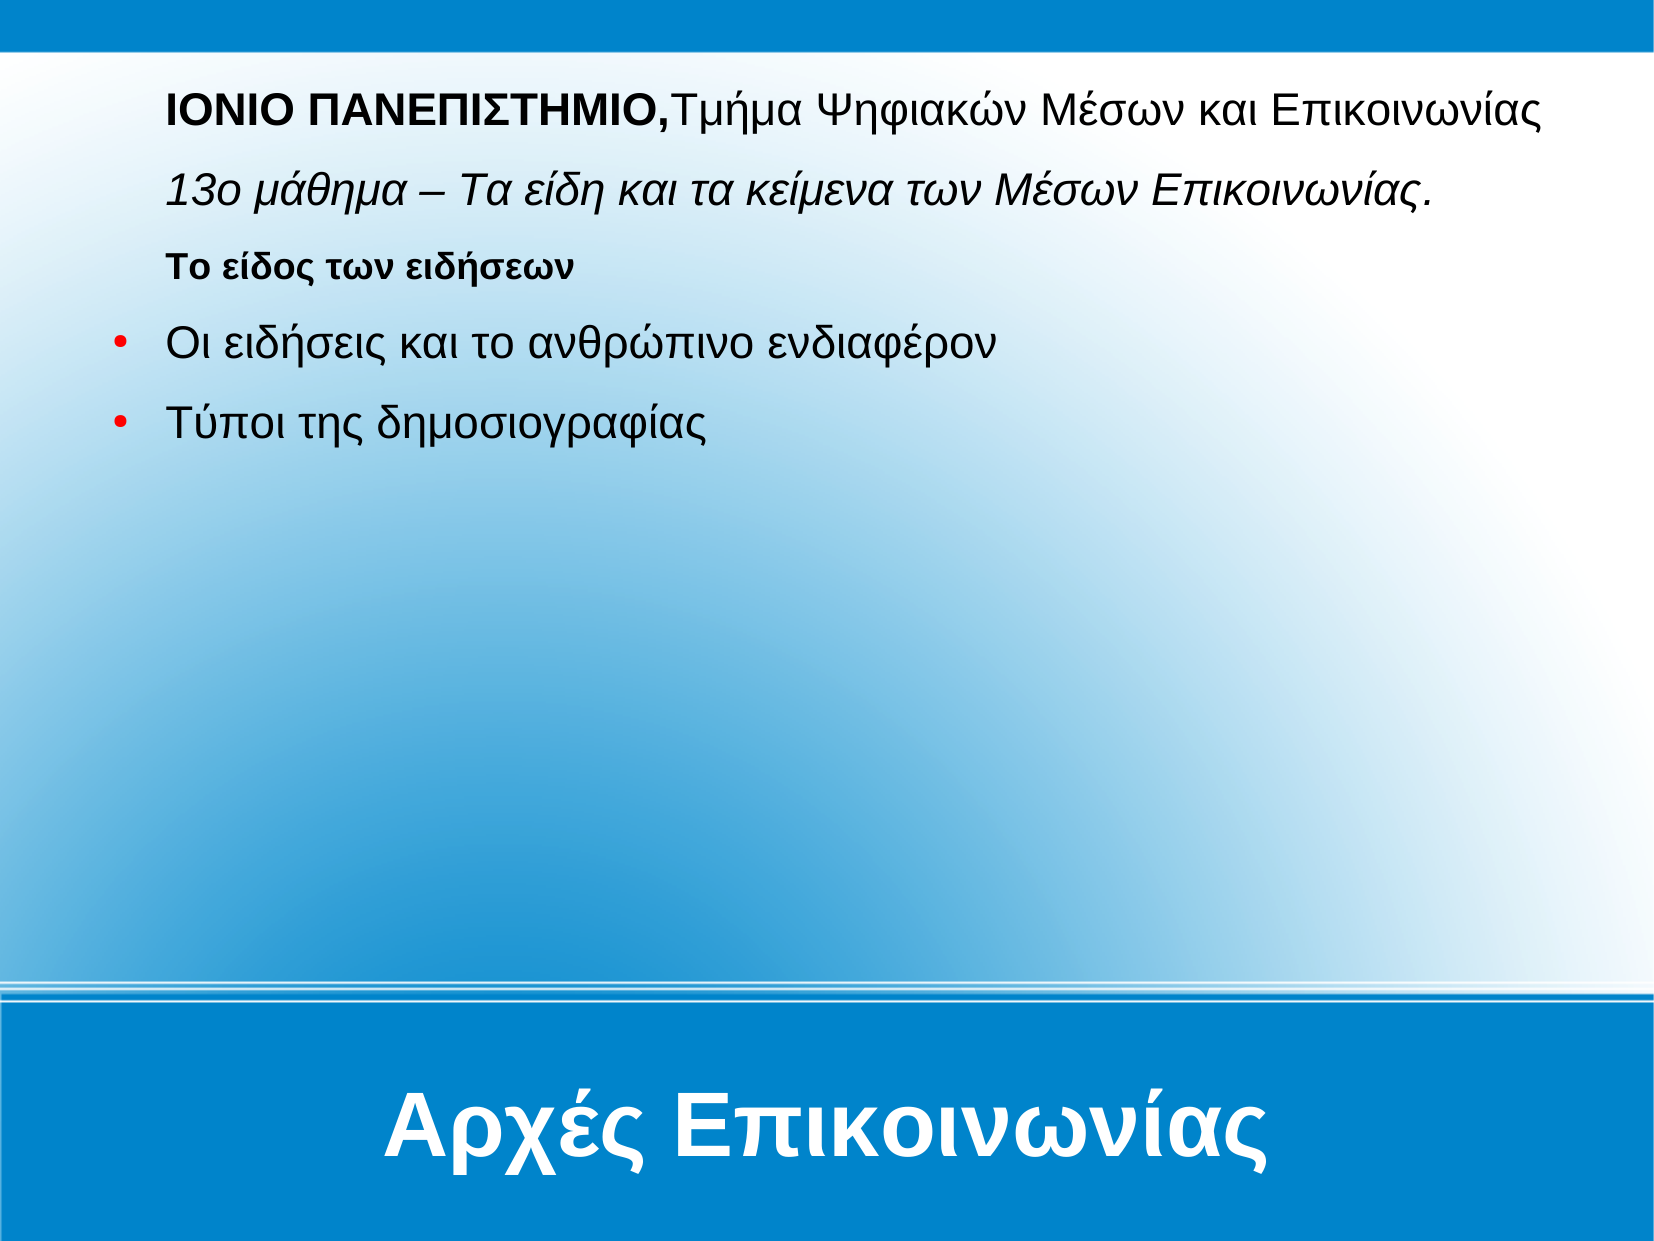

ΙΟΝΙΟ ΠΑΝΕΠΙΣΤΗΜΙΟ,Τμήμα Ψηφιακών Μέσων και Επικοινωνίας
13ο μάθημα – Τα είδη και τα κείμενα των Μέσων Επικοινωνίας.
Το είδος των ειδήσεων
Οι ειδήσεις και το ανθρώπινο ενδιαφέρον
Τύποι της δημοσιογραφίας
# Αρχές Επικοινωνίας